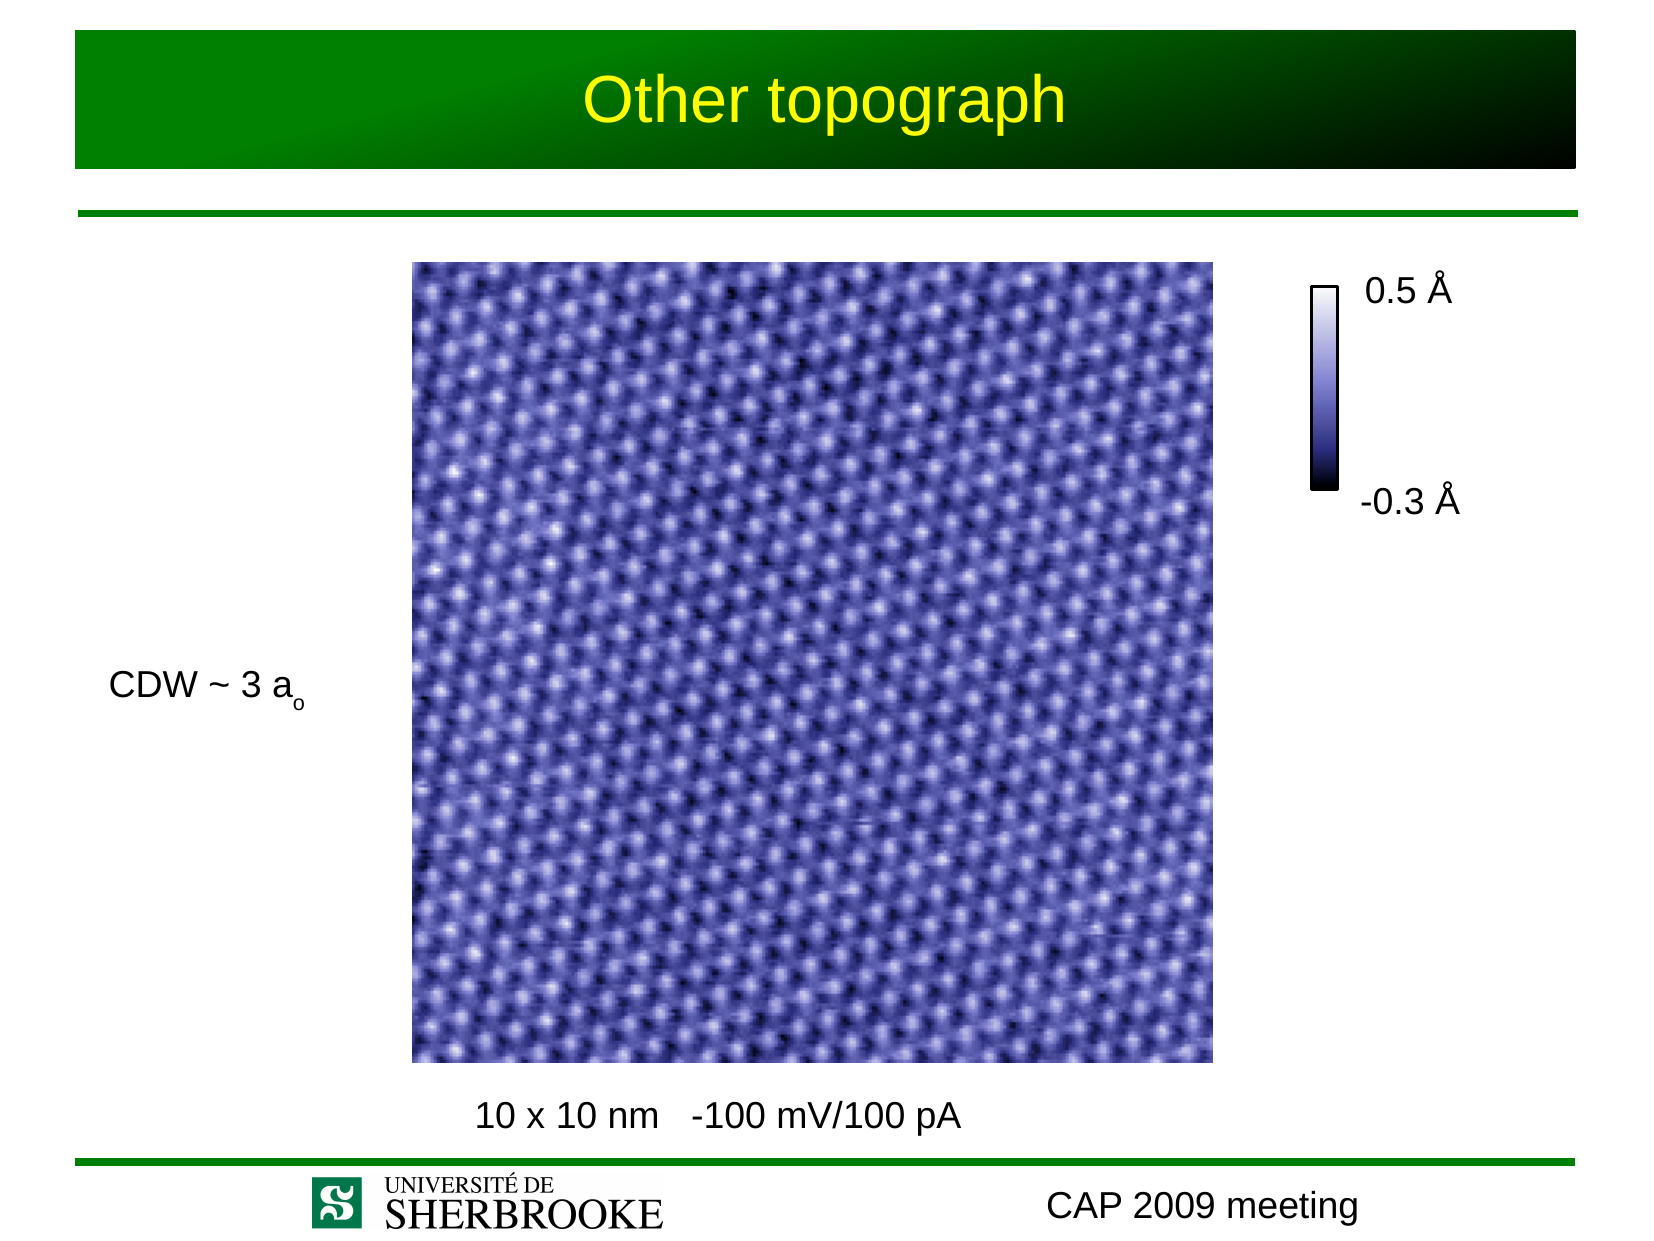

# Other topograph
0.5 Å
-0.3 Å
CDW ~ 3 ao
10 x 10 nm -100 mV/100 pA